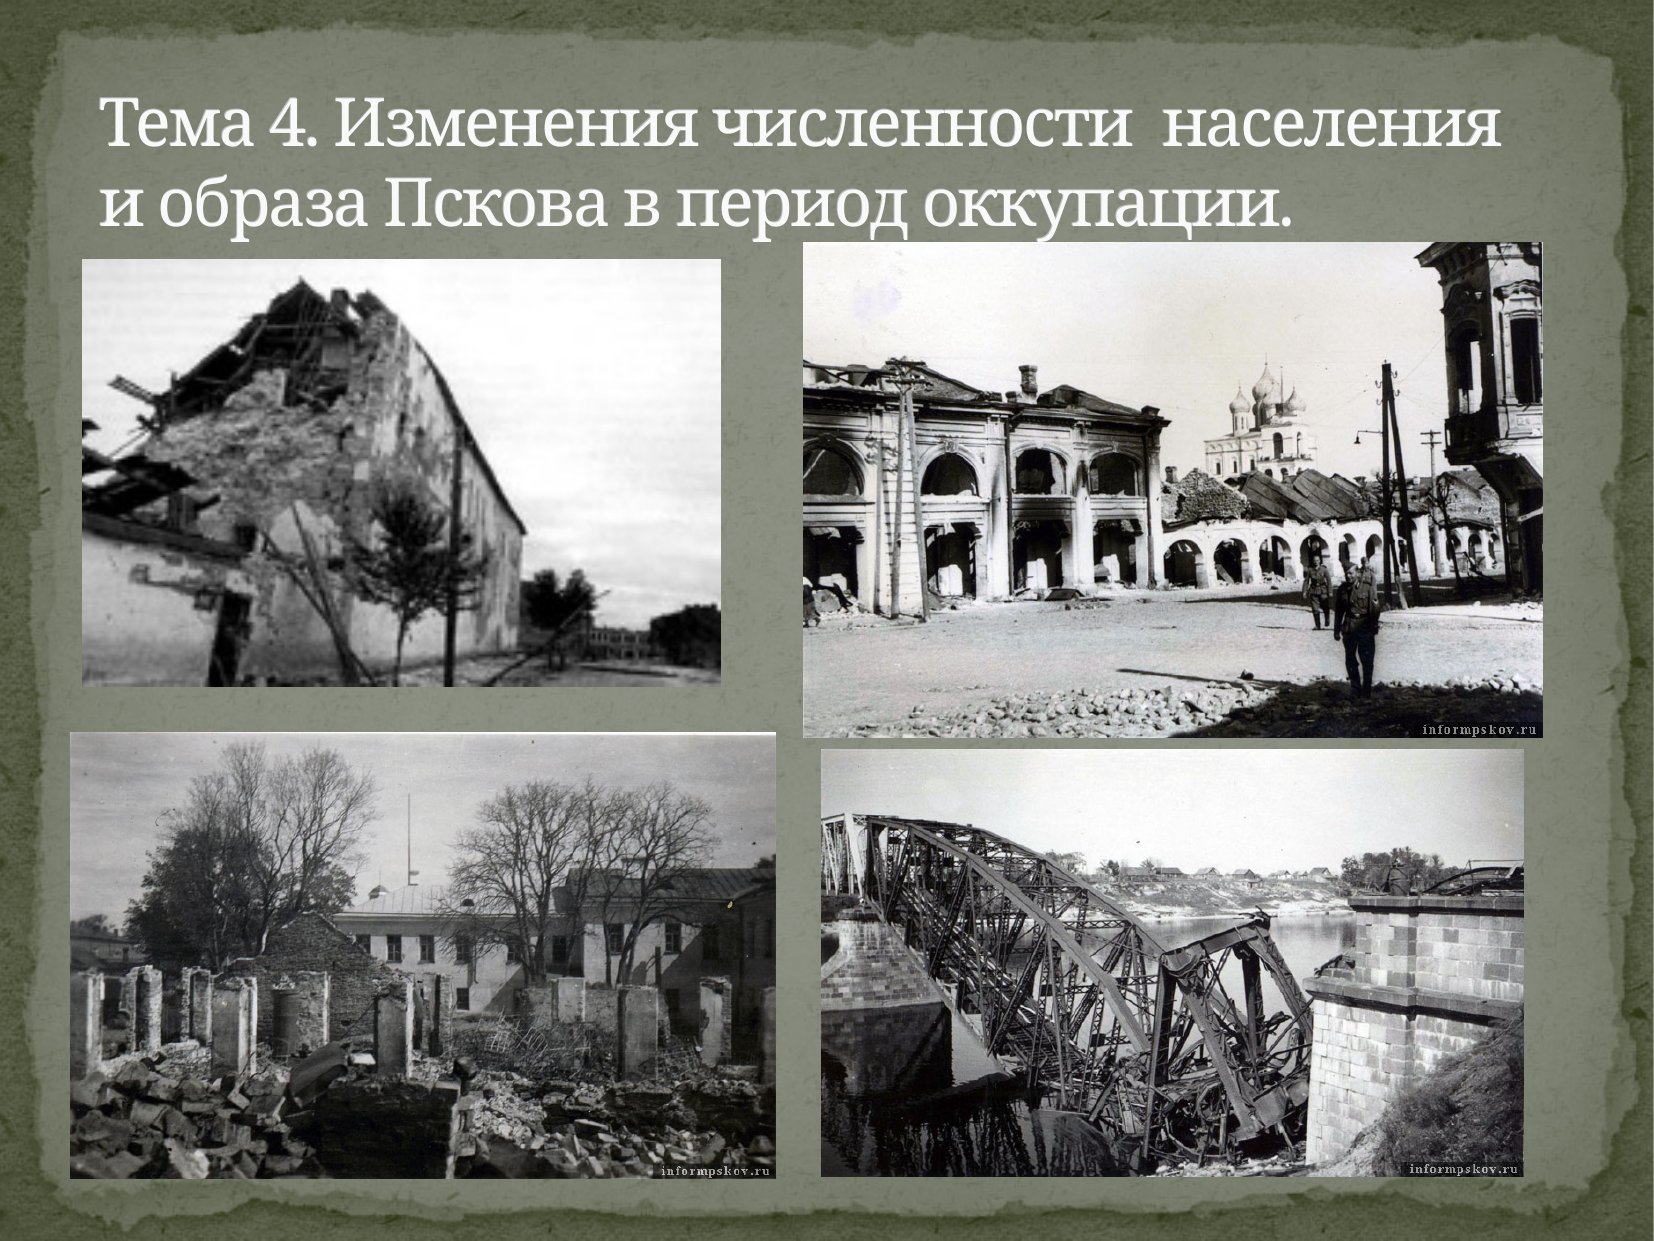

# Тема 4. Изменения численности населения и образа Пскова в период оккупации.